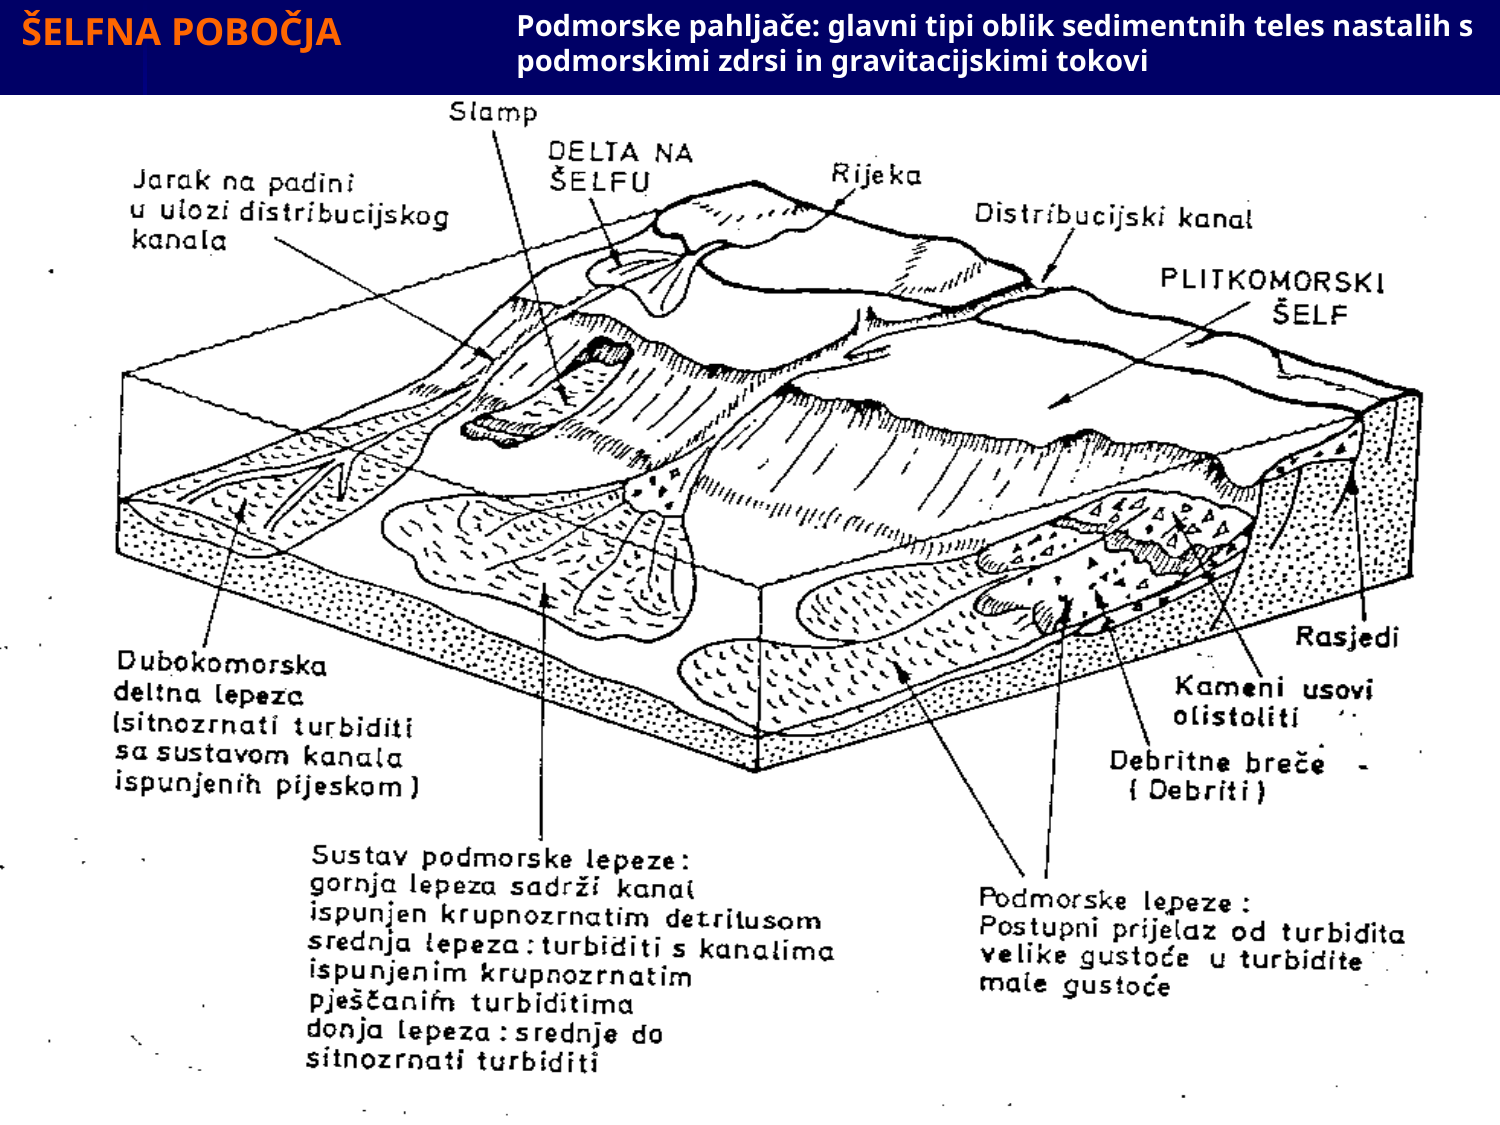

ŠELFNA POBOČJA
Podmorske pahljače: glavni tipi oblik sedimentnih teles nastalih s
podmorskimi zdrsi in gravitacijskimi tokovi